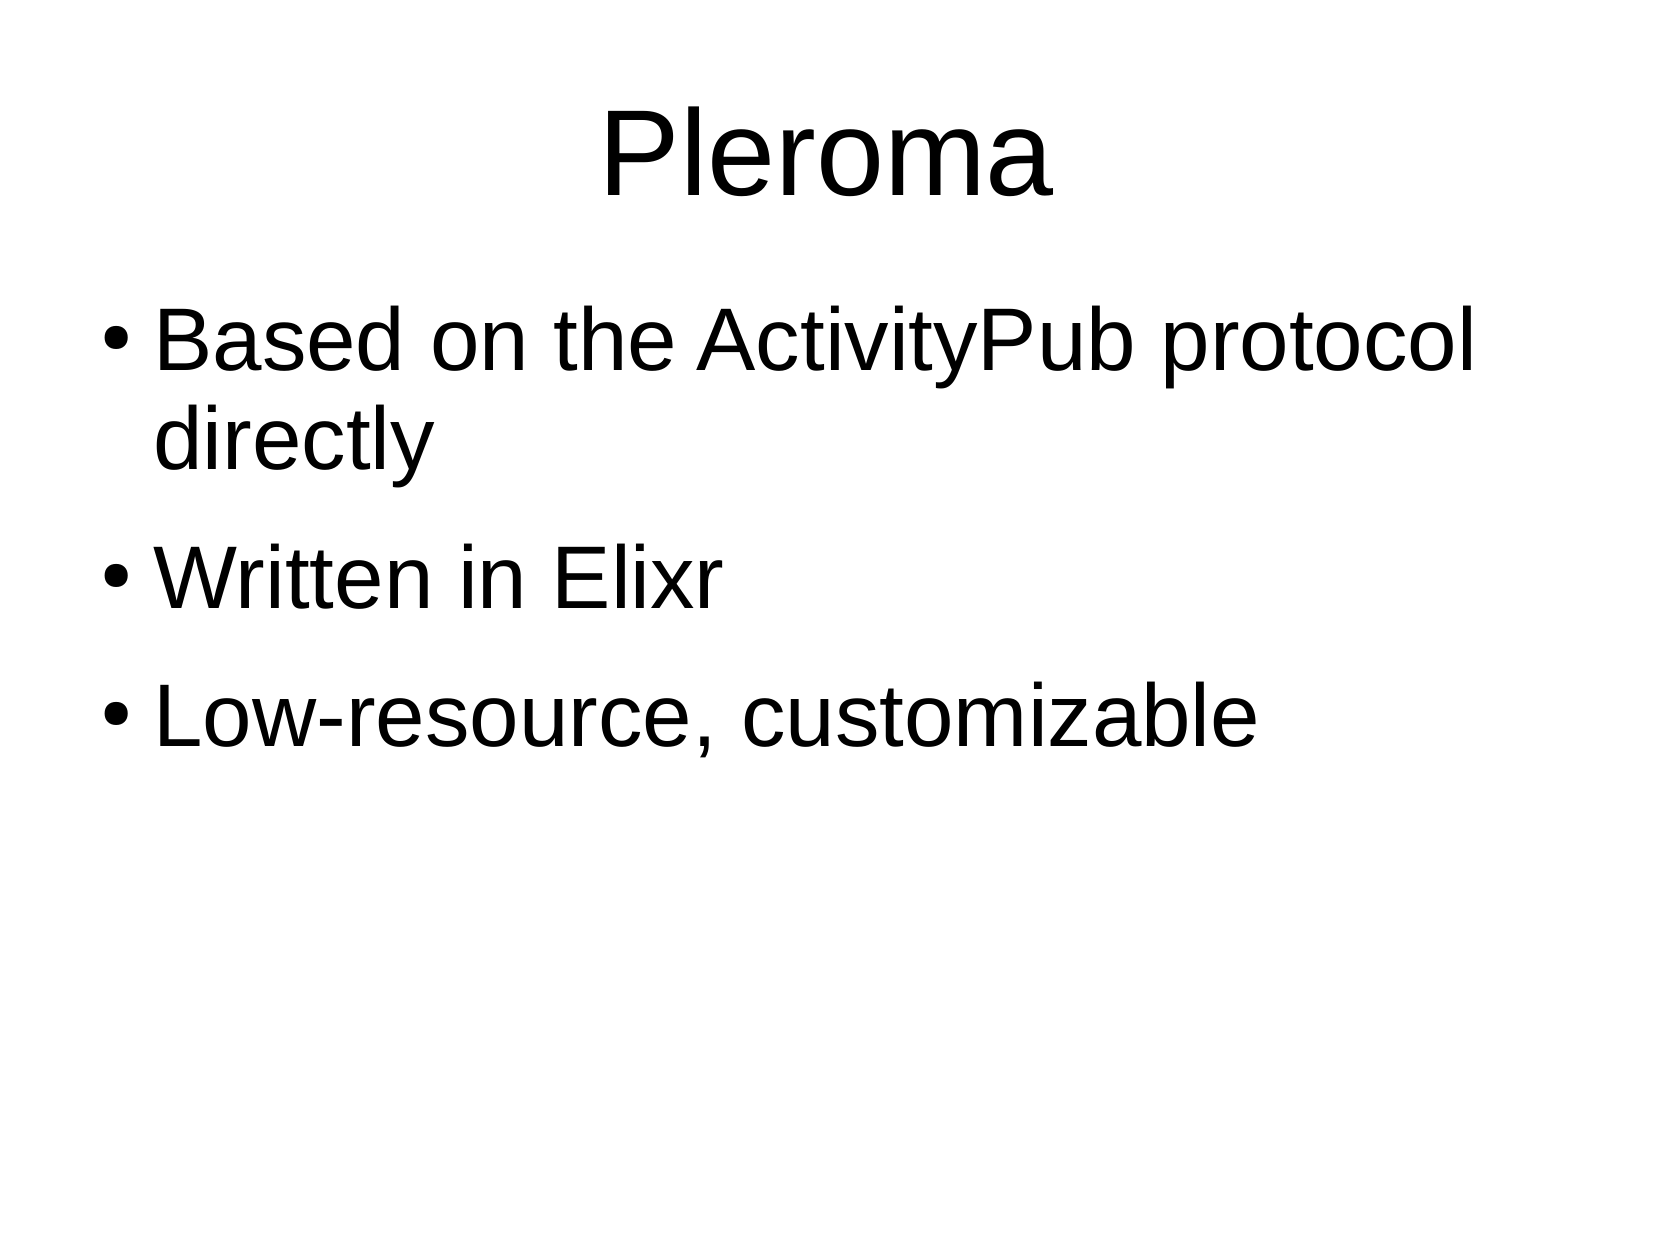

# Pleroma
Based on the ActivityPub protocol directly
Written in Elixr
Low-resource, customizable